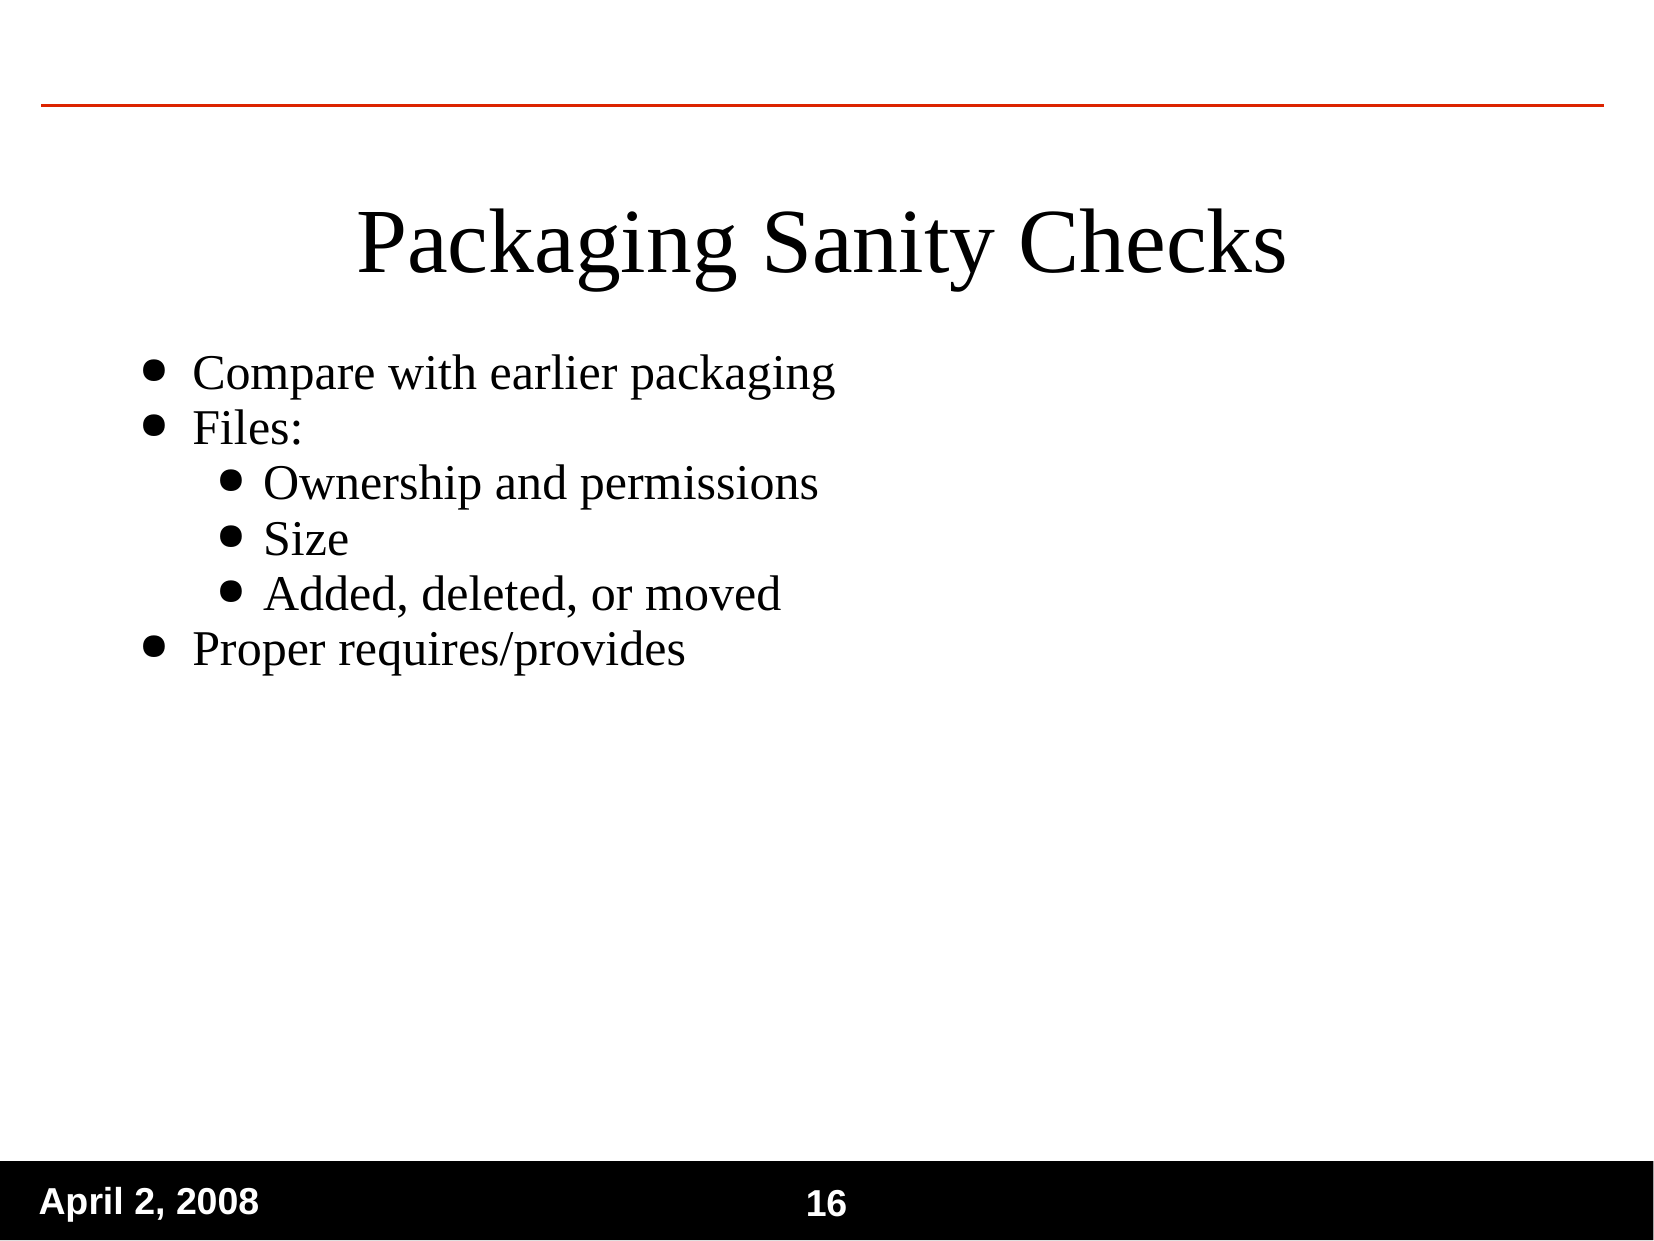

# Packaging Sanity Checks
Compare with earlier packaging
Files:
Ownership and permissions
Size
Added, deleted, or moved
Proper requires/provides